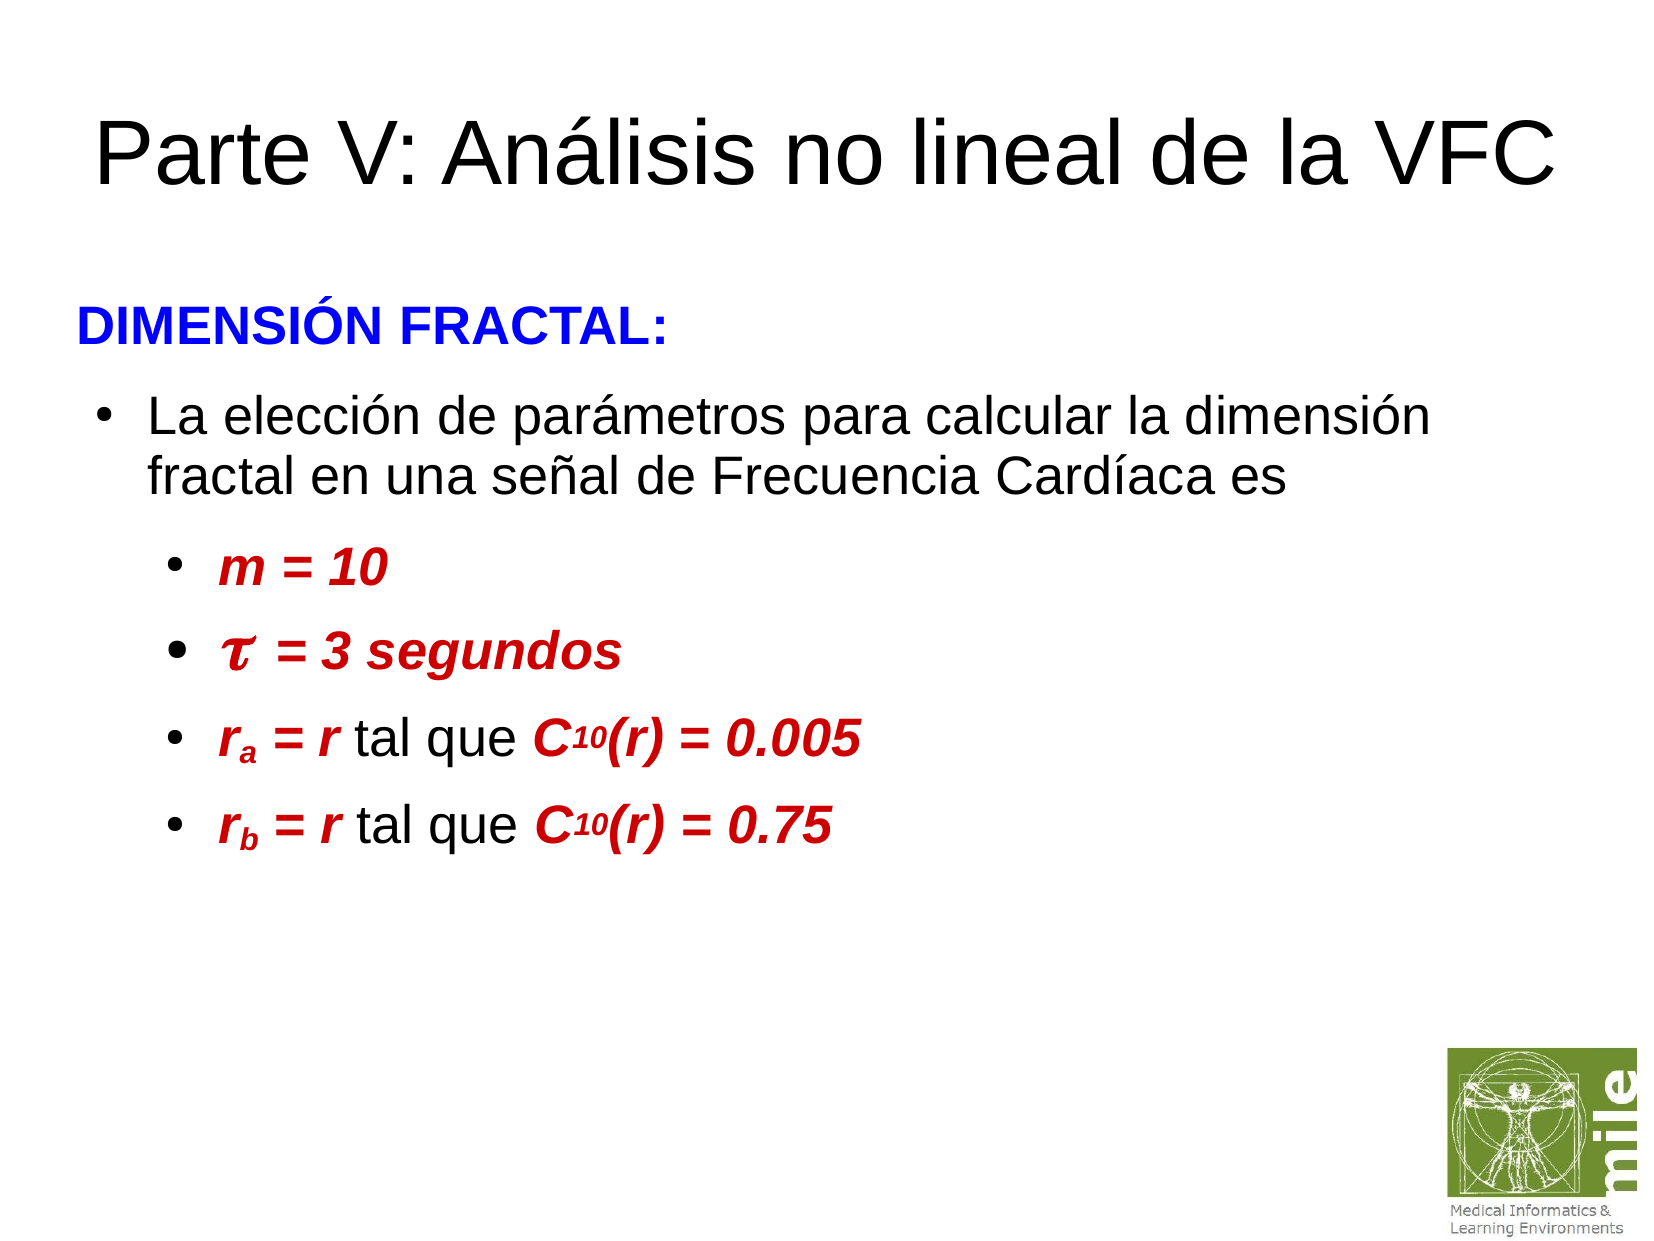

# Parte V: Análisis no lineal de la VFC
DIMENSIÓN FRACTAL:
La elección de parámetros para calcular la dimensión fractal en una señal de Frecuencia Cardíaca es
m = 10
 = 3 segundos
ra = r tal que C10(r) = 0.005
rb = r tal que C10(r) = 0.75